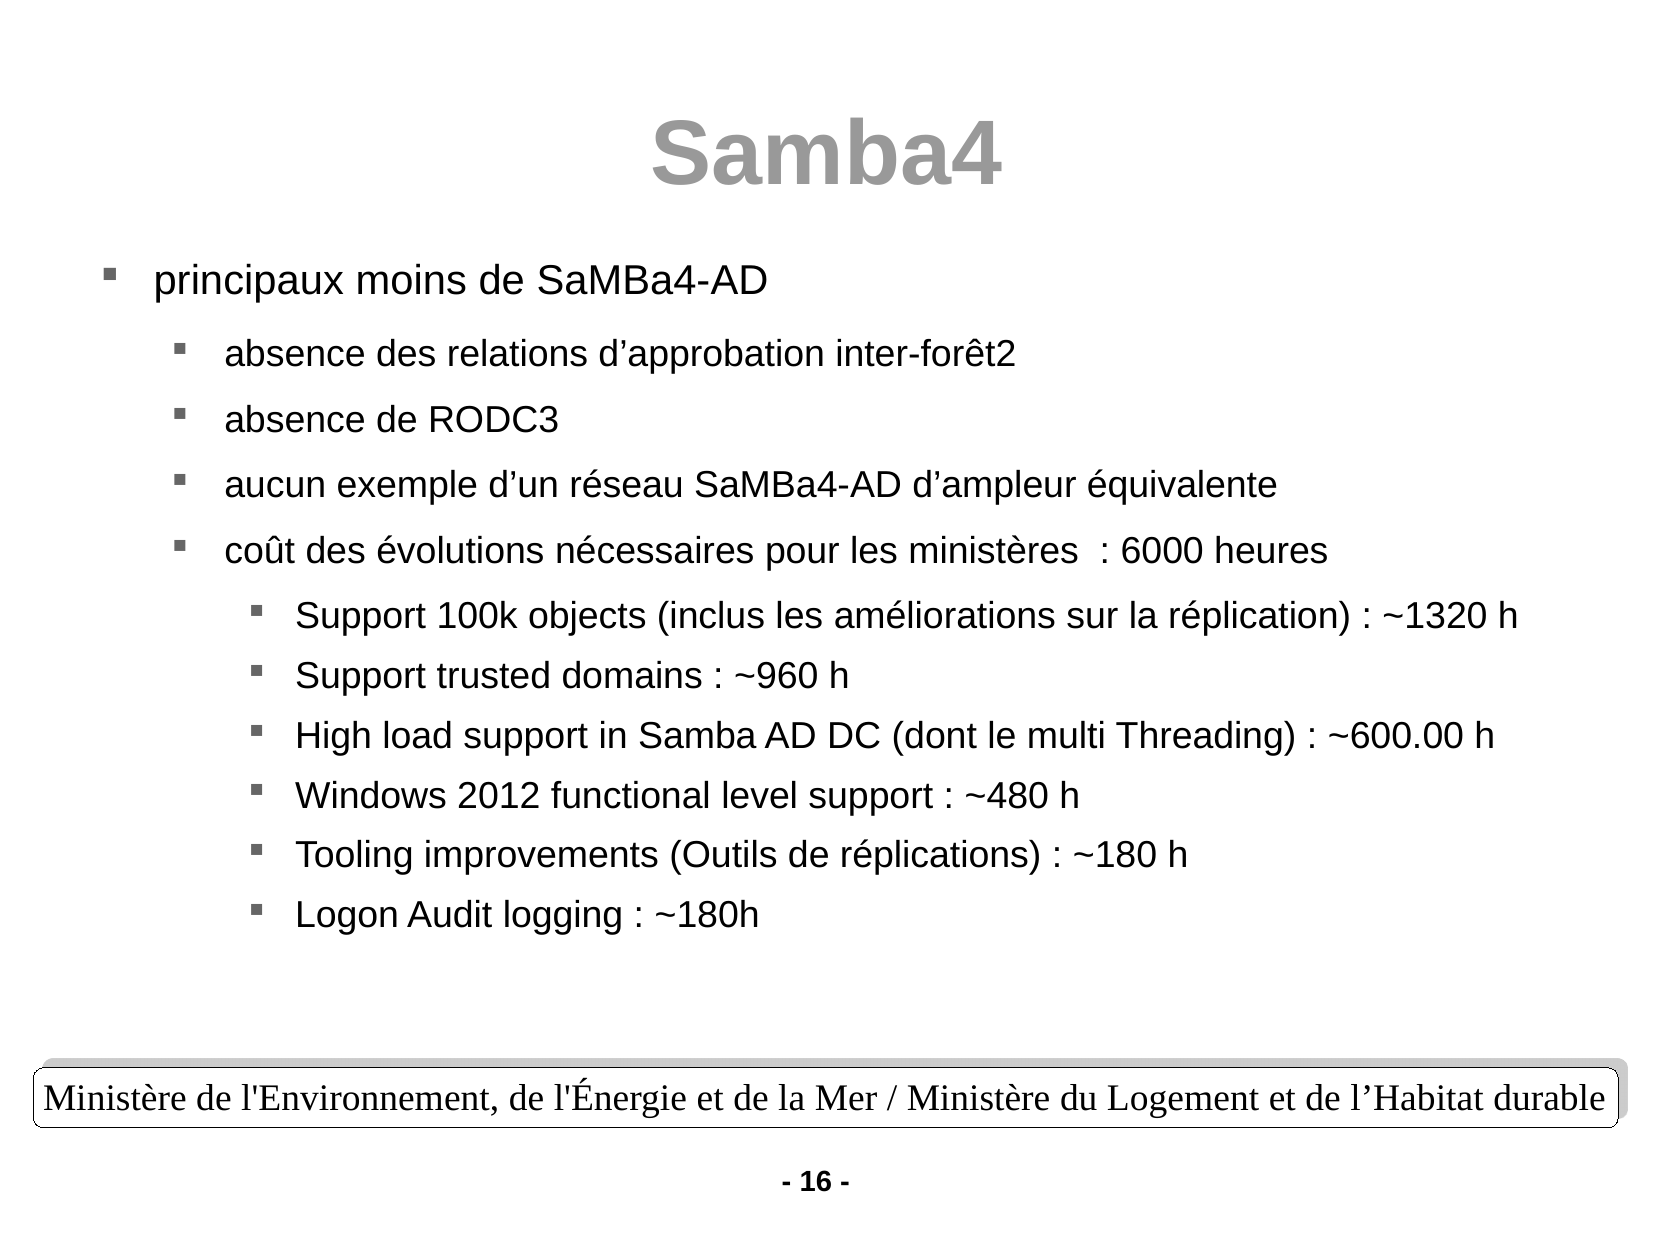

# Samba4
principaux moins de SaMBa4-AD
absence des relations d’approbation inter-forêt2
absence de RODC3
aucun exemple d’un réseau SaMBa4-AD d’ampleur équivalente
coût des évolutions nécessaires pour les ministères  : 6000 heures
Support 100k objects (inclus les améliorations sur la réplication) : ~1320 h
Support trusted domains : ~960 h
High load support in Samba AD DC (dont le multi Threading) : ~600.00 h
Windows 2012 functional level support : ~480 h
Tooling improvements (Outils de réplications) : ~180 h
Logon Audit logging : ~180h